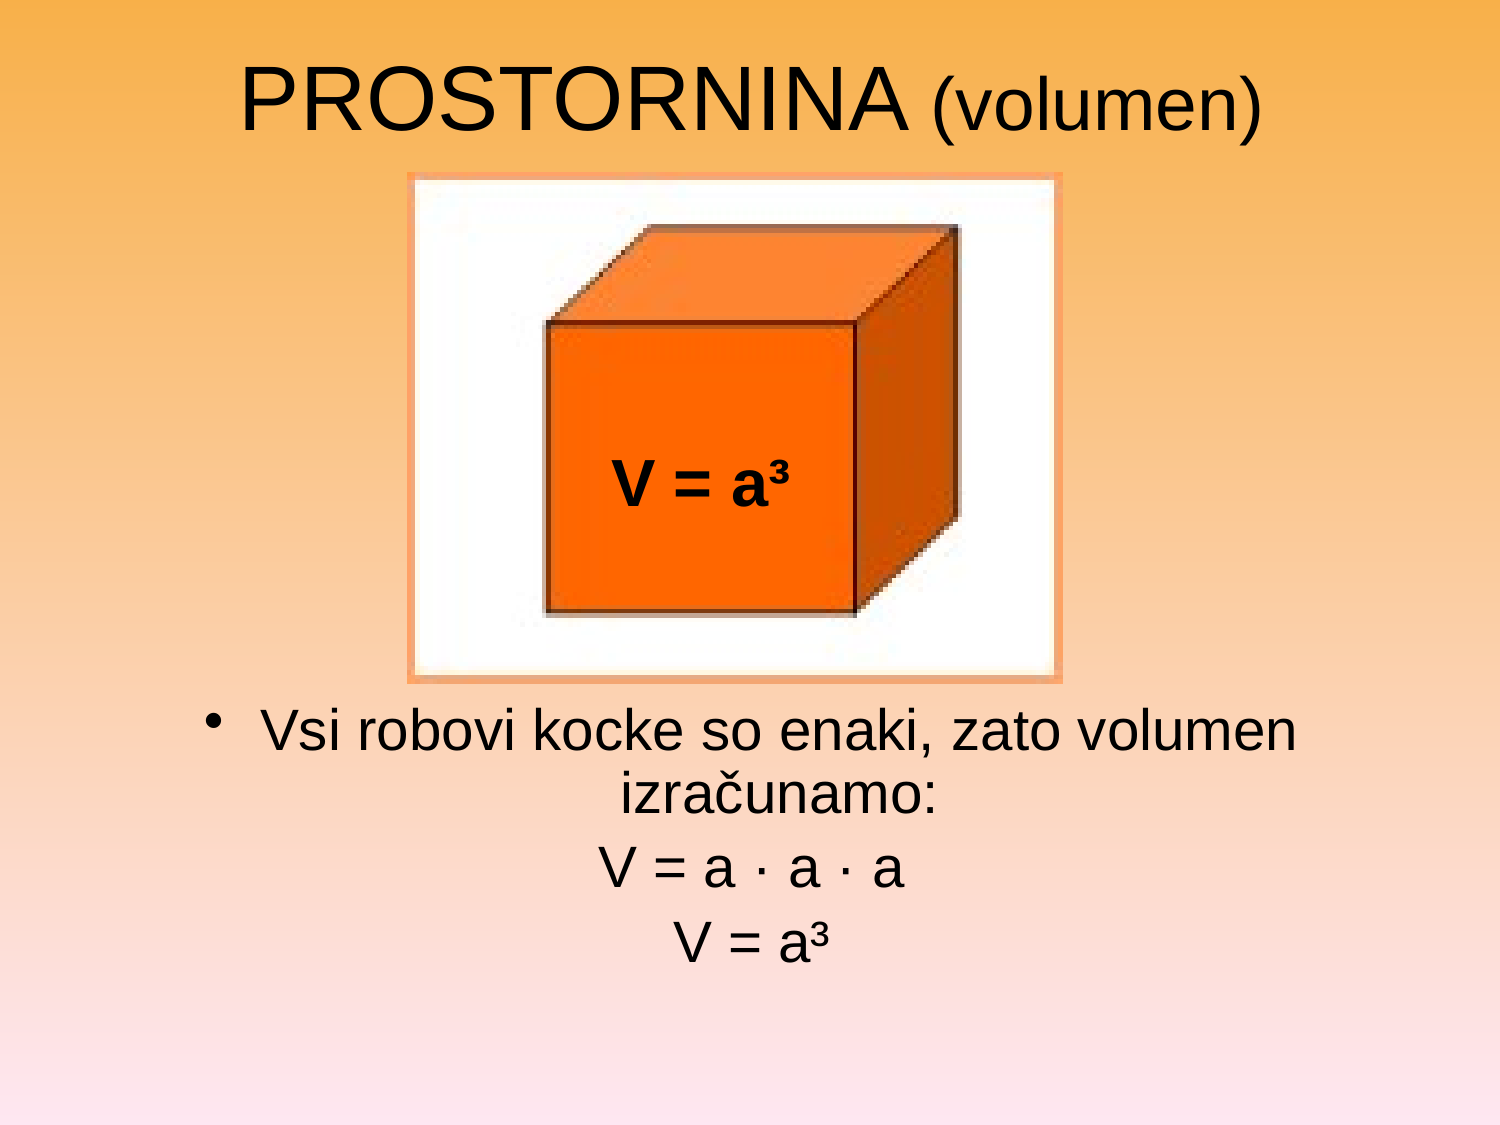

# PROSTORNINA (volumen)
V = a³
Vsi robovi kocke so enaki, zato volumen izračunamo:
V = a · a · a
V = a³